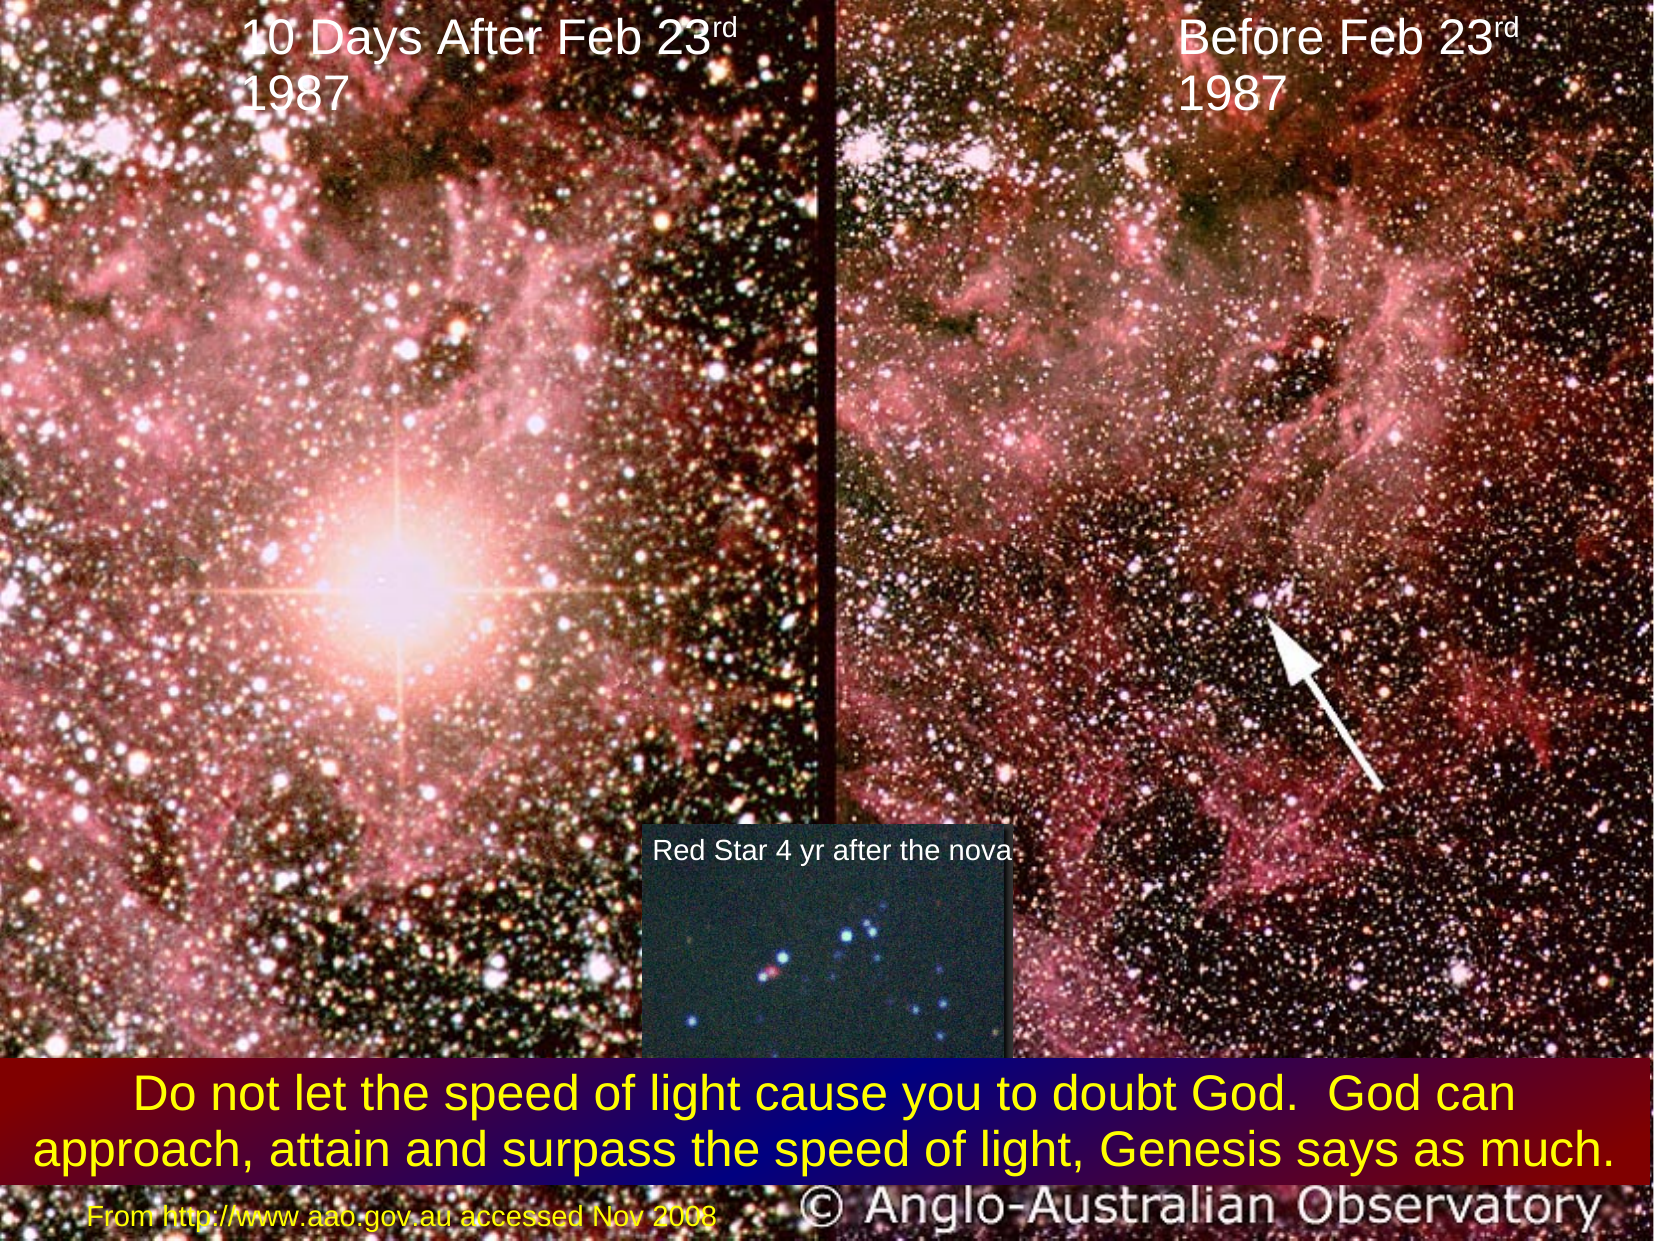

10 Days After Feb 23rd 1987
Before Feb 23rd 1987
Red Star 4 yr after the nova
Do not let the speed of light cause you to doubt God. God can approach, attain and surpass the speed of light, Genesis says as much.
From http://www.aao.gov.au accessed Nov 2008